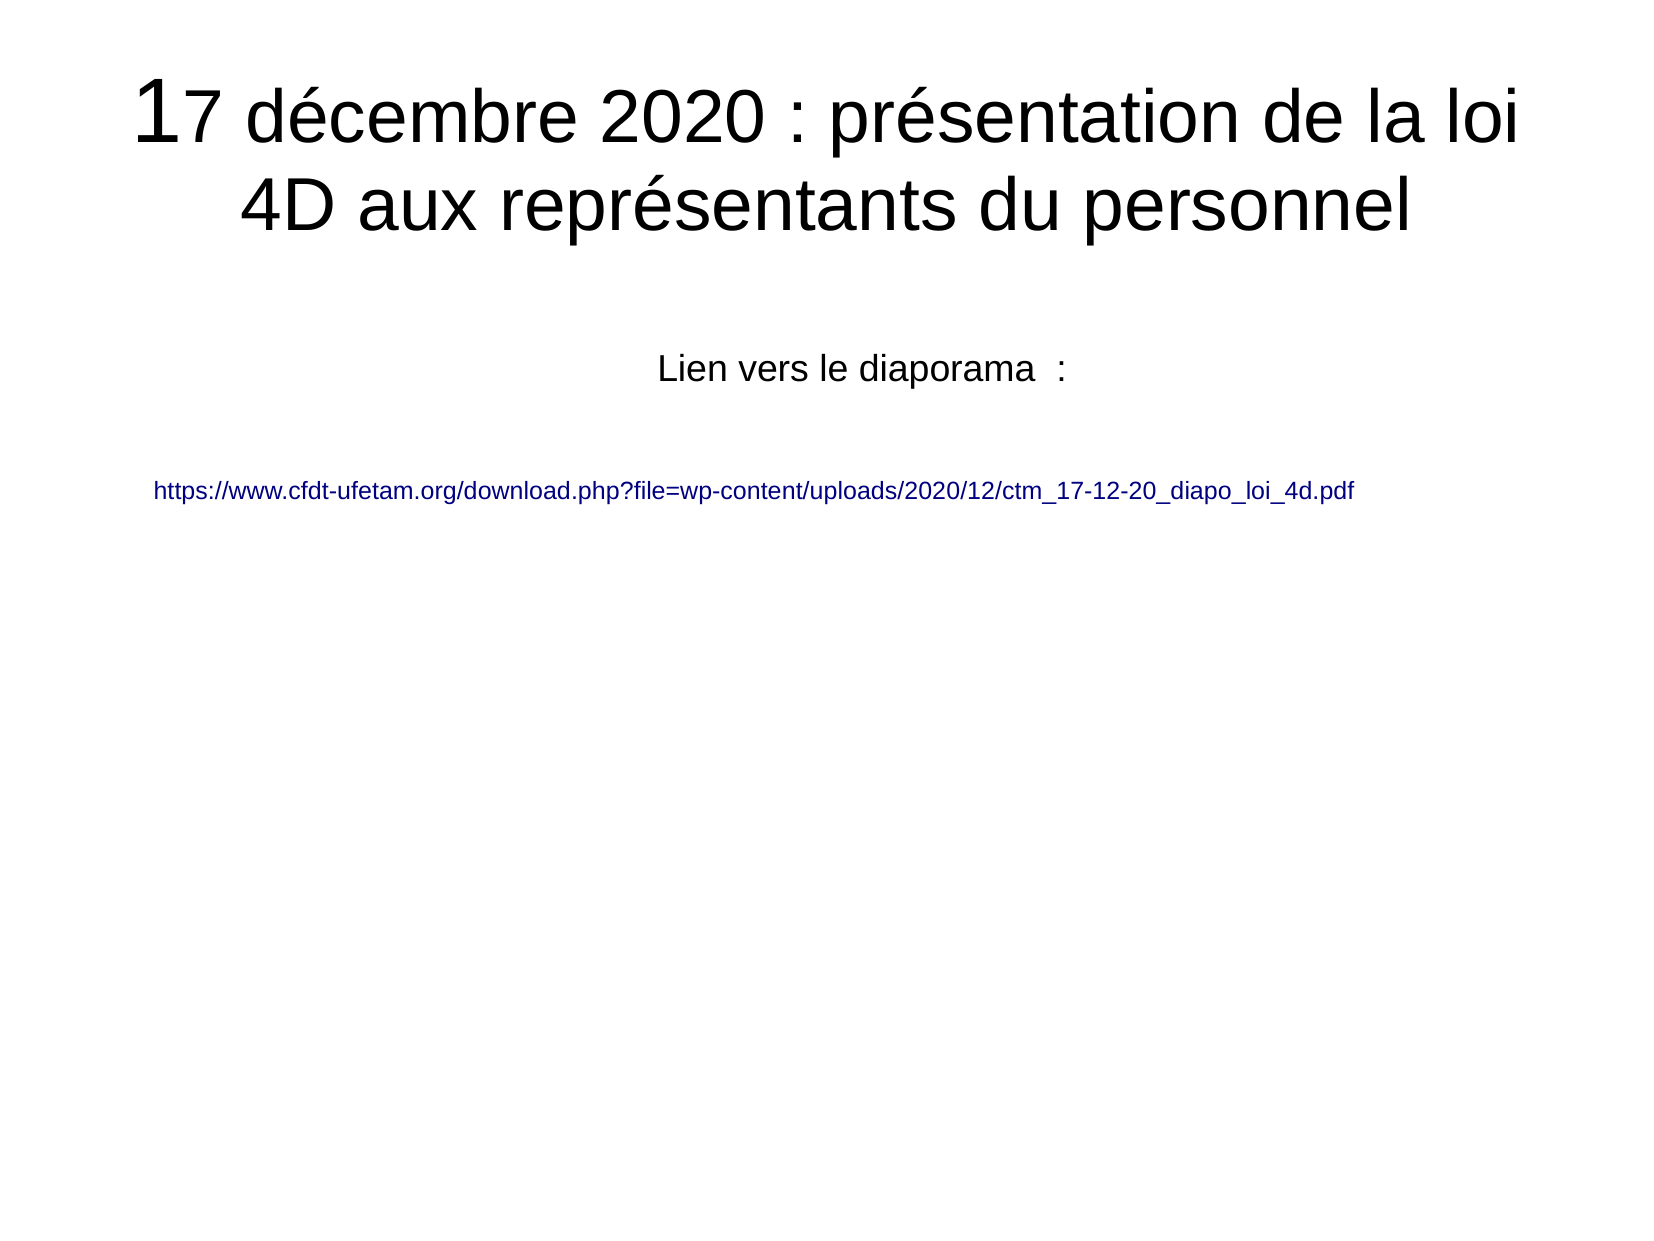

# 17 décembre 2020 : présentation de la loi 4D aux représentants du personnel
Lien vers le diaporama  :
https://www.cfdt-ufetam.org/download.php?file=wp-content/uploads/2020/12/ctm_17-12-20_diapo_loi_4d.pdf